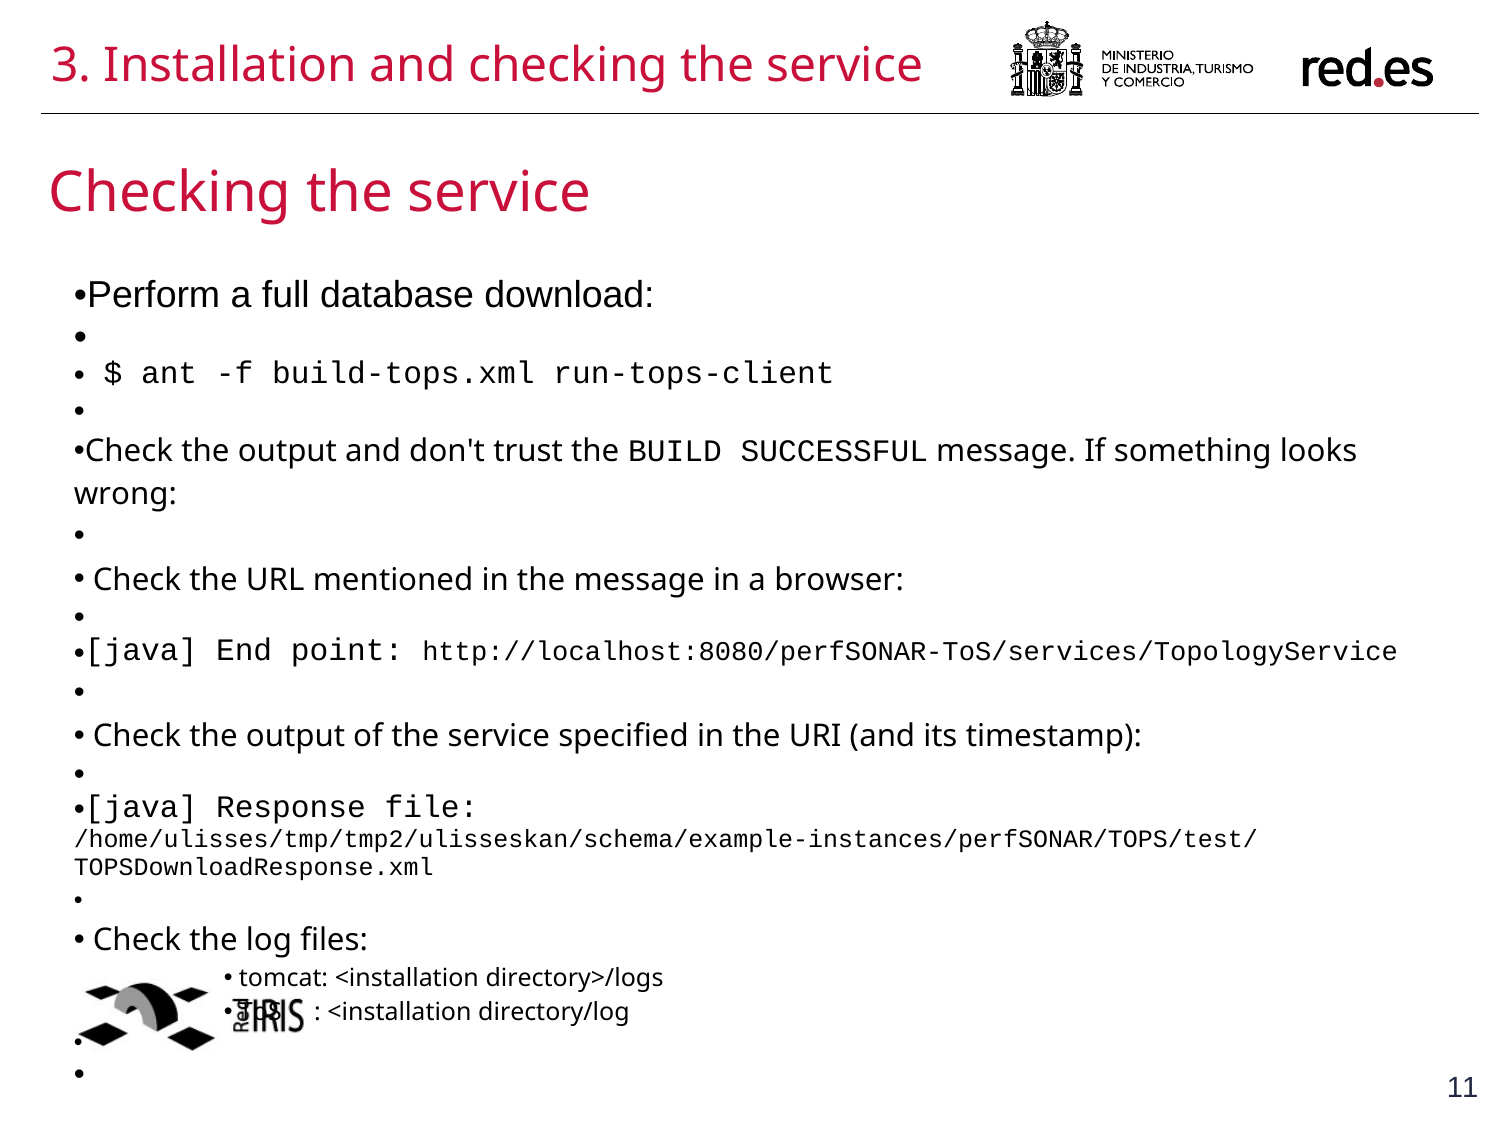

3. Installation and checking the service
Checking the service
Perform a full database download:
 $ ant -f build-tops.xml run-tops-client
Check the output and don't trust the BUILD SUCCESSFUL message. If something looks wrong:
 Check the URL mentioned in the message in a browser:
[java] End point: http://localhost:8080/perfSONAR-ToS/services/TopologyService
 Check the output of the service specified in the URI (and its timestamp):
[java] Response file: /home/ulisses/tmp/tmp2/ulisseskan/schema/example-instances/perfSONAR/TOPS/test/TOPSDownloadResponse.xml
 Check the log files:
 tomcat: <installation directory>/logs
 ToS : <installation directory/log
#
11